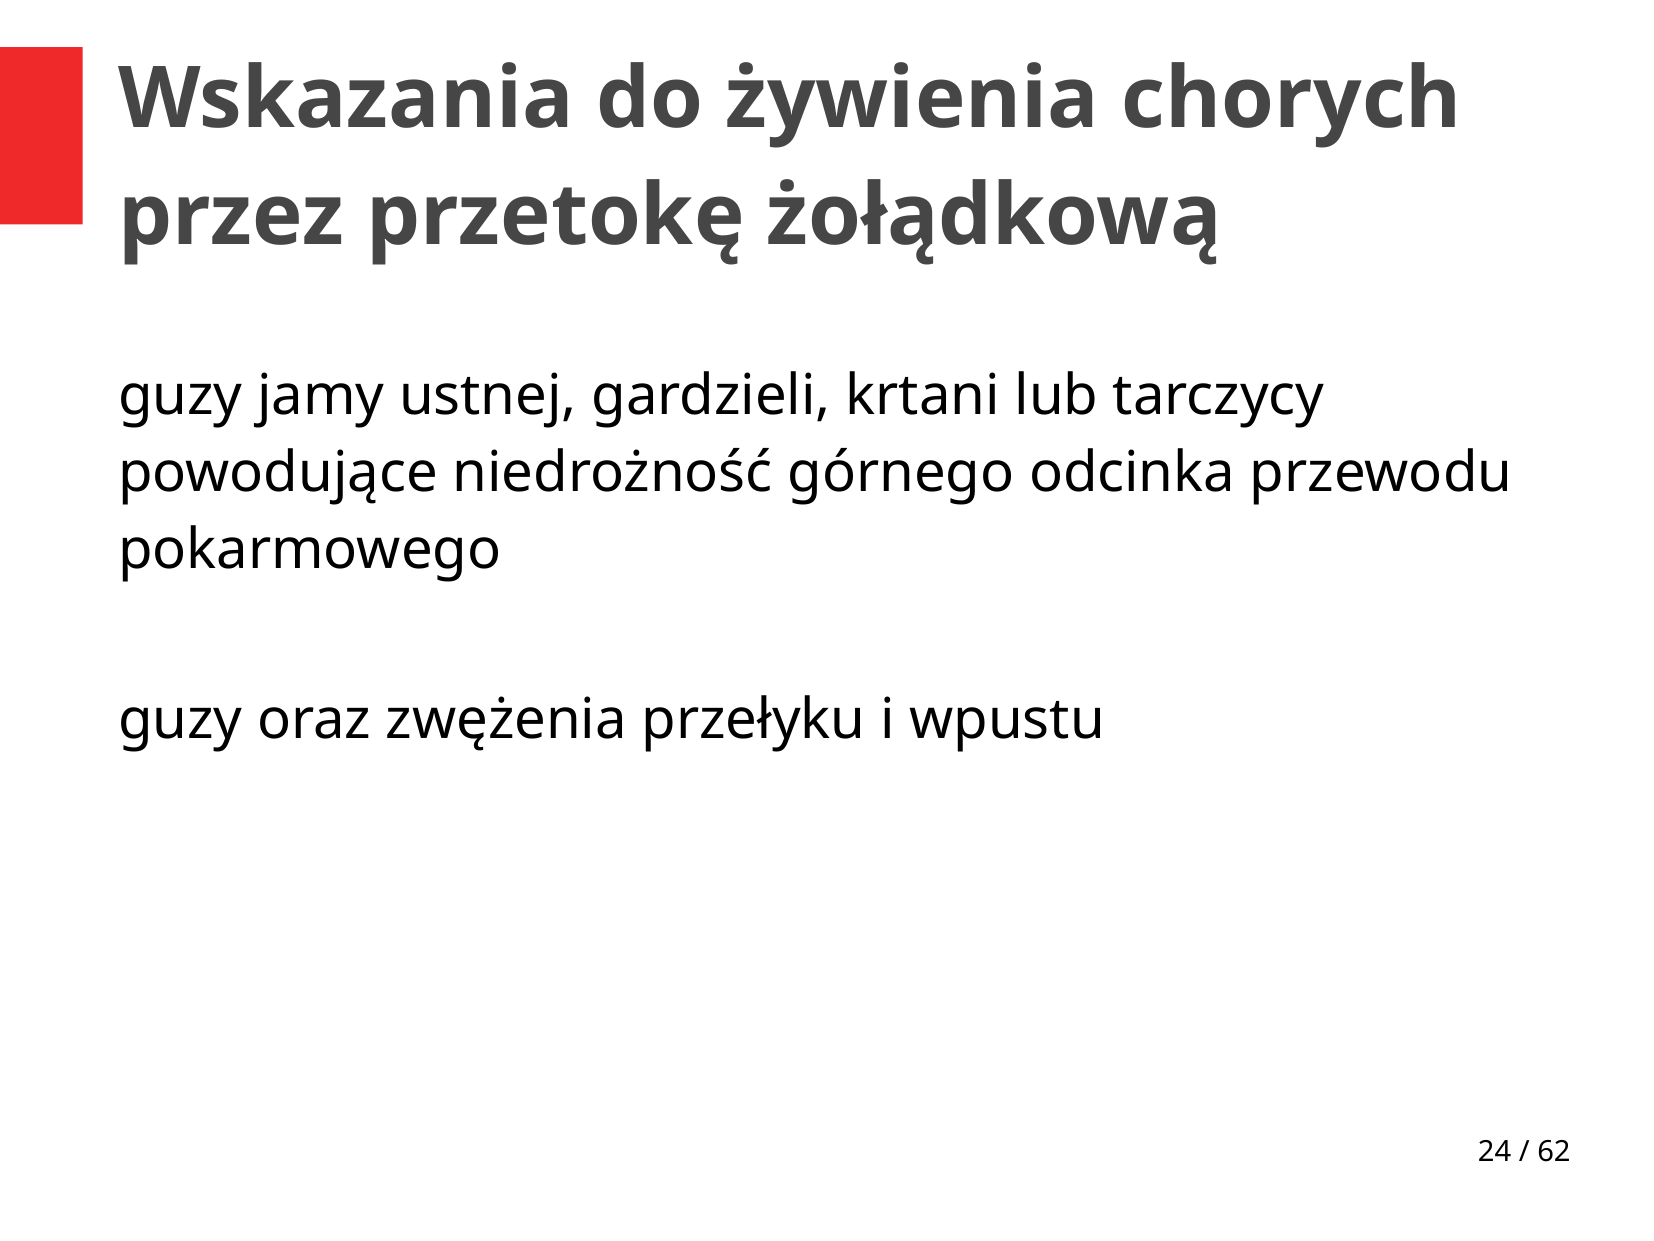

# Wskazania do żywienia chorych przez przetokę żołądkową
guzy jamy ustnej, gardzieli, krtani lub tarczycy powodujące niedrożność górnego odcinka przewodu pokarmowego
guzy oraz zwężenia przełyku i wpustu
24